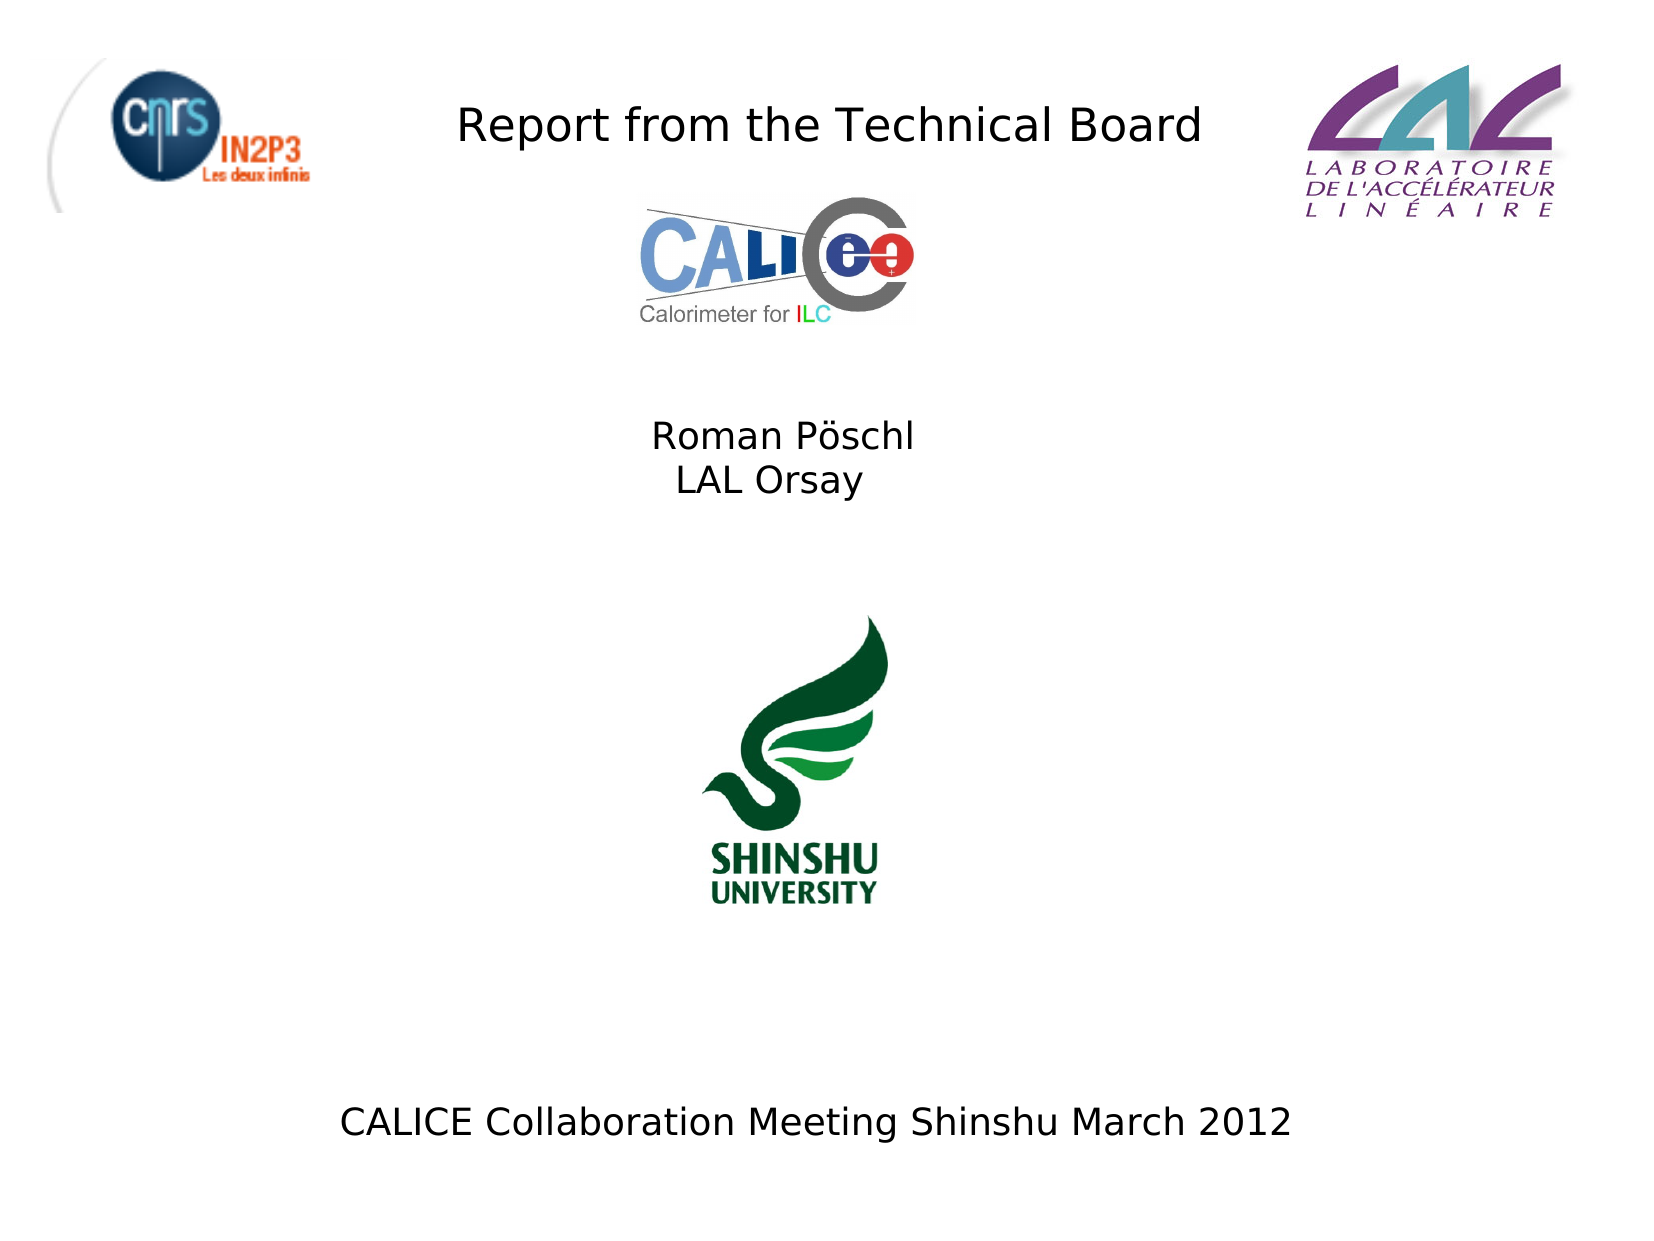

Report from the Technical Board
 Roman Pöschl
 LAL Orsay
CALICE Collaboration Meeting Shinshu March 2012